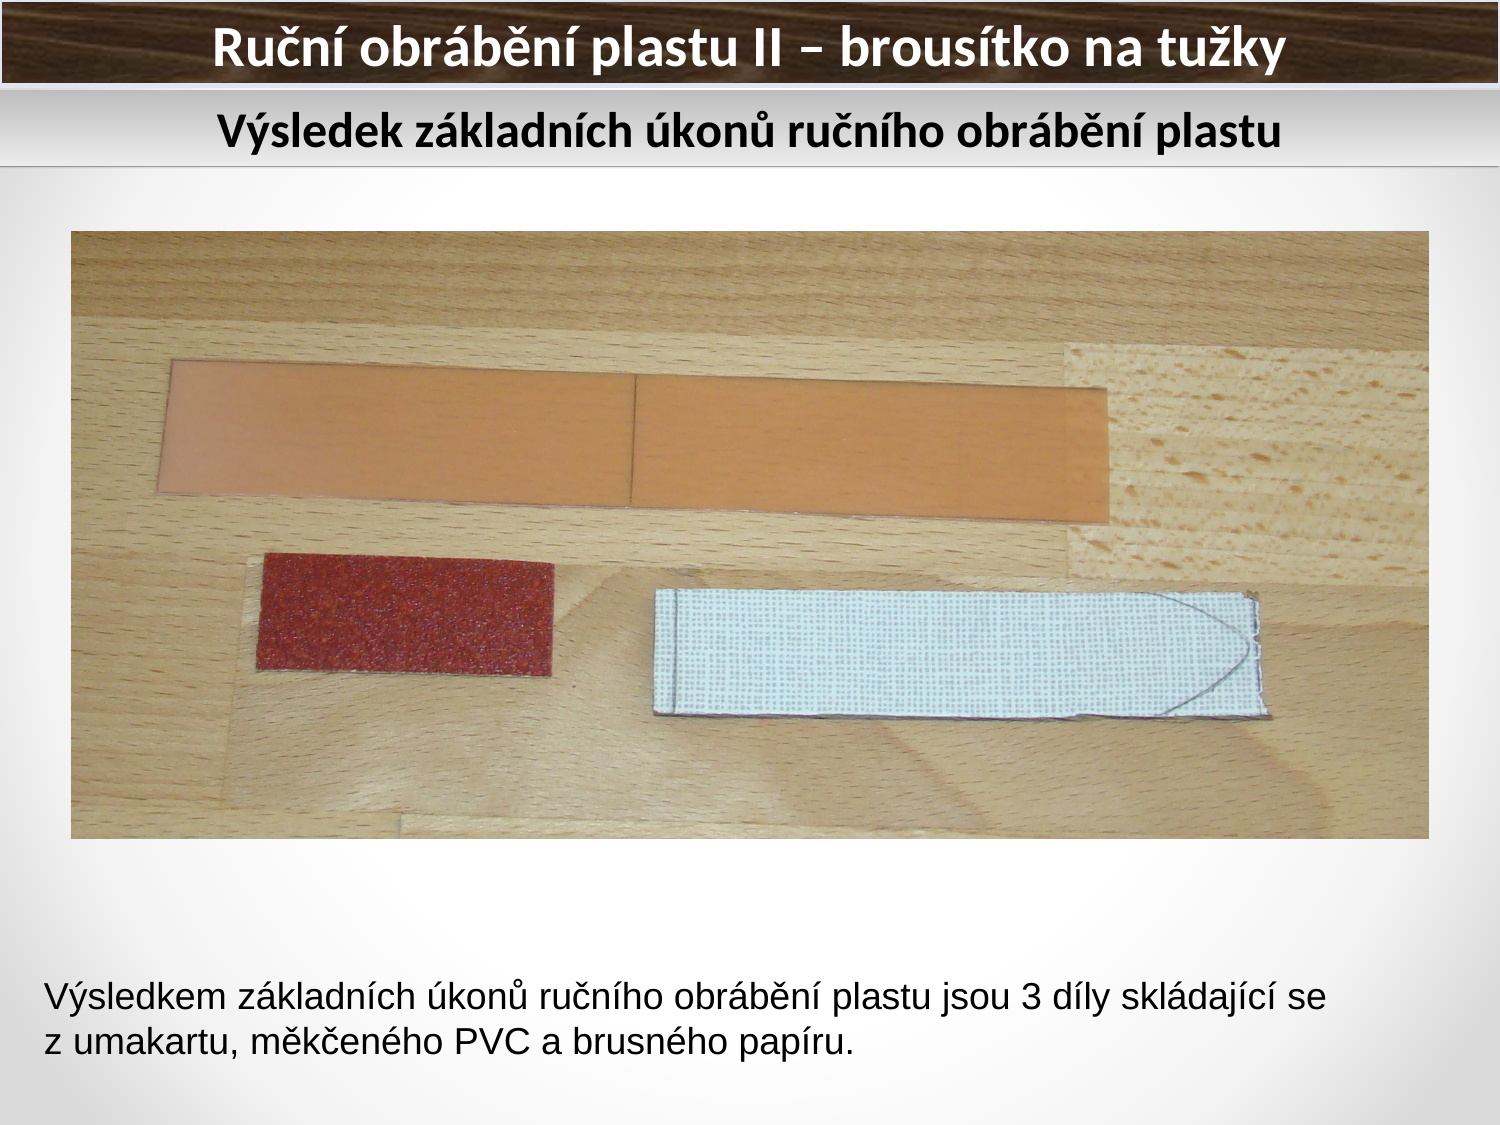

Ruční obrábění plastu II – brousítko na tužky
Výsledek základních úkonů ručního obrábění plastu
Výsledkem základních úkonů ručního obrábění plastu jsou 3 díly skládající se
z umakartu, měkčeného PVC a brusného papíru.